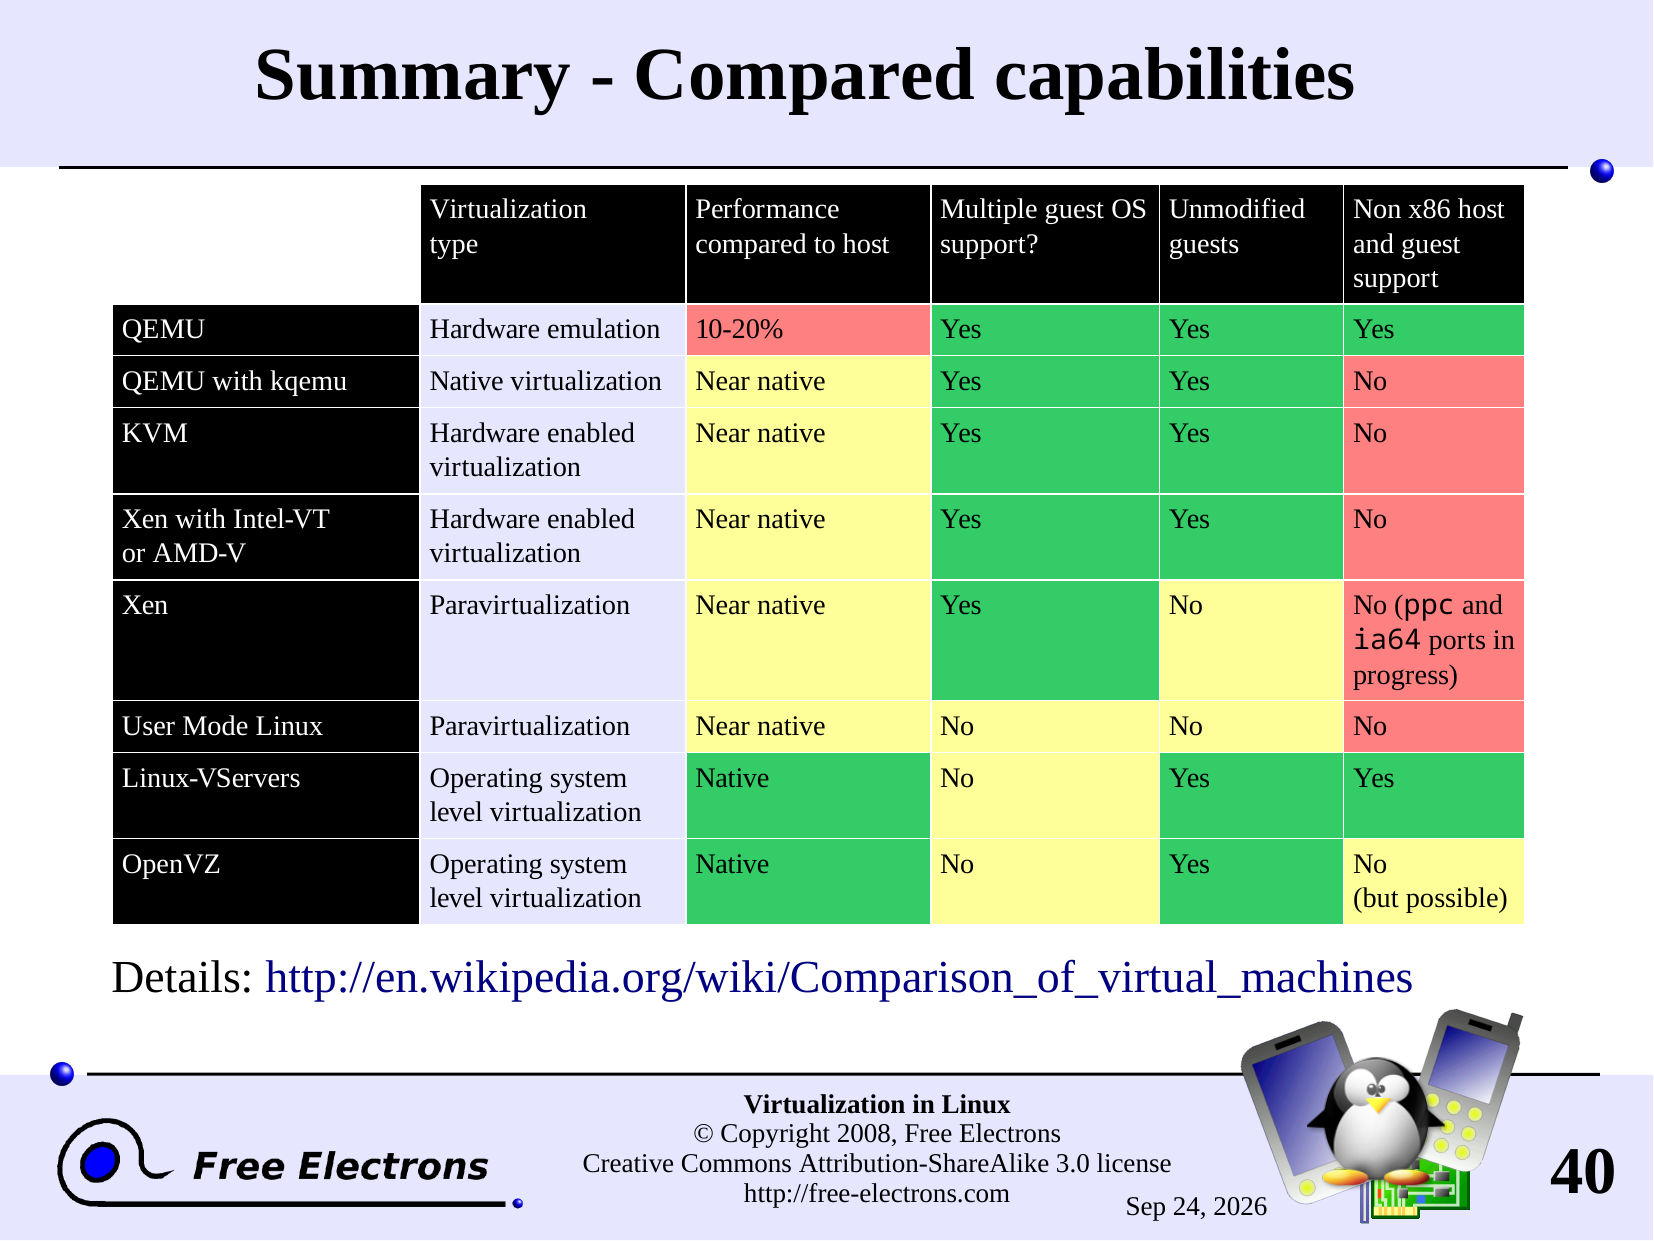

# Summary - Compared capabilities
Details: http://en.wikipedia.org/wiki/Comparison_of_virtual_machines